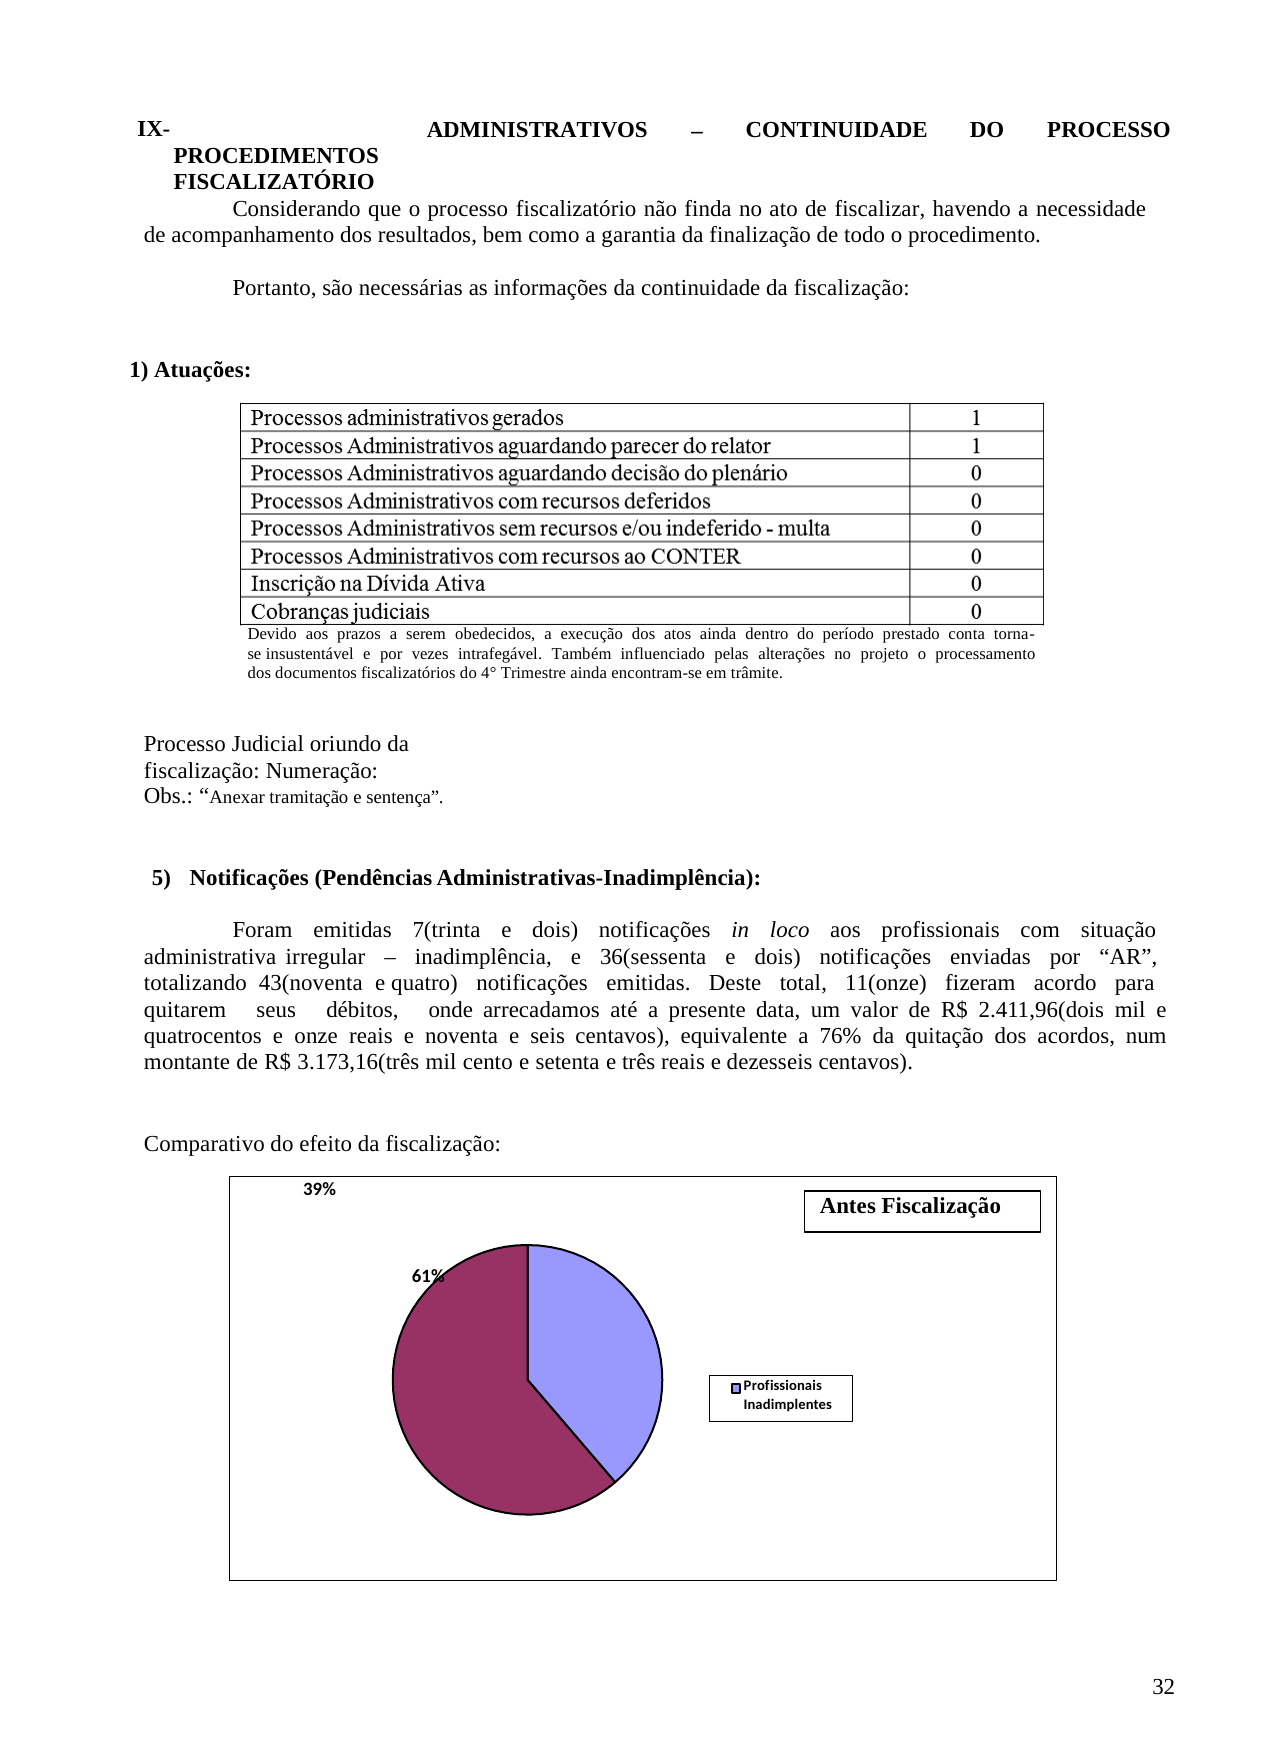

IX- PROCEDIMENTOS FISCALIZATÓRIO
ADMINISTRATIVOS
CONTINUIDADE
DO
PROCESSO
–
Considerando que o processo fiscalizatório não finda no ato de fiscalizar, havendo a necessidade de acompanhamento dos resultados, bem como a garantia da finalização de todo o procedimento.
Portanto, são necessárias as informações da continuidade da fiscalização:
1) Atuações:
Devido aos prazos a serem obedecidos, a execução dos atos ainda dentro do período prestado conta torna-se insustentável e por vezes intrafegável. Também influenciado pelas alterações no projeto o processamento dos documentos fiscalizatórios do 4° Trimestre ainda encontram-se em trâmite.
Processo Judicial oriundo da fiscalização: Numeração:
Obs.: “Anexar tramitação e sentença”.
5) Notificações (Pendências Administrativas-Inadimplência):
Foram emitidas 7(trinta e dois) notificações in loco aos profissionais com situação administrativa irregular – inadimplência, e 36(sessenta e dois) notificações enviadas por “AR”, totalizando 43(noventa e quatro) notificações emitidas. Deste total, 11(onze) fizeram acordo para quitarem seus débitos, onde arrecadamos até a presente data, um valor de R$ 2.411,96(dois mil e quatrocentos e onze reais e noventa e seis centavos), equivalente a 76% da quitação dos acordos, num montante de R$ 3.173,16(três mil cento e setenta e três reais e dezesseis centavos).
Comparativo do efeito da fiscalização:
39%
61%
Antes Fiscalização
Profissionais Inadimplentes